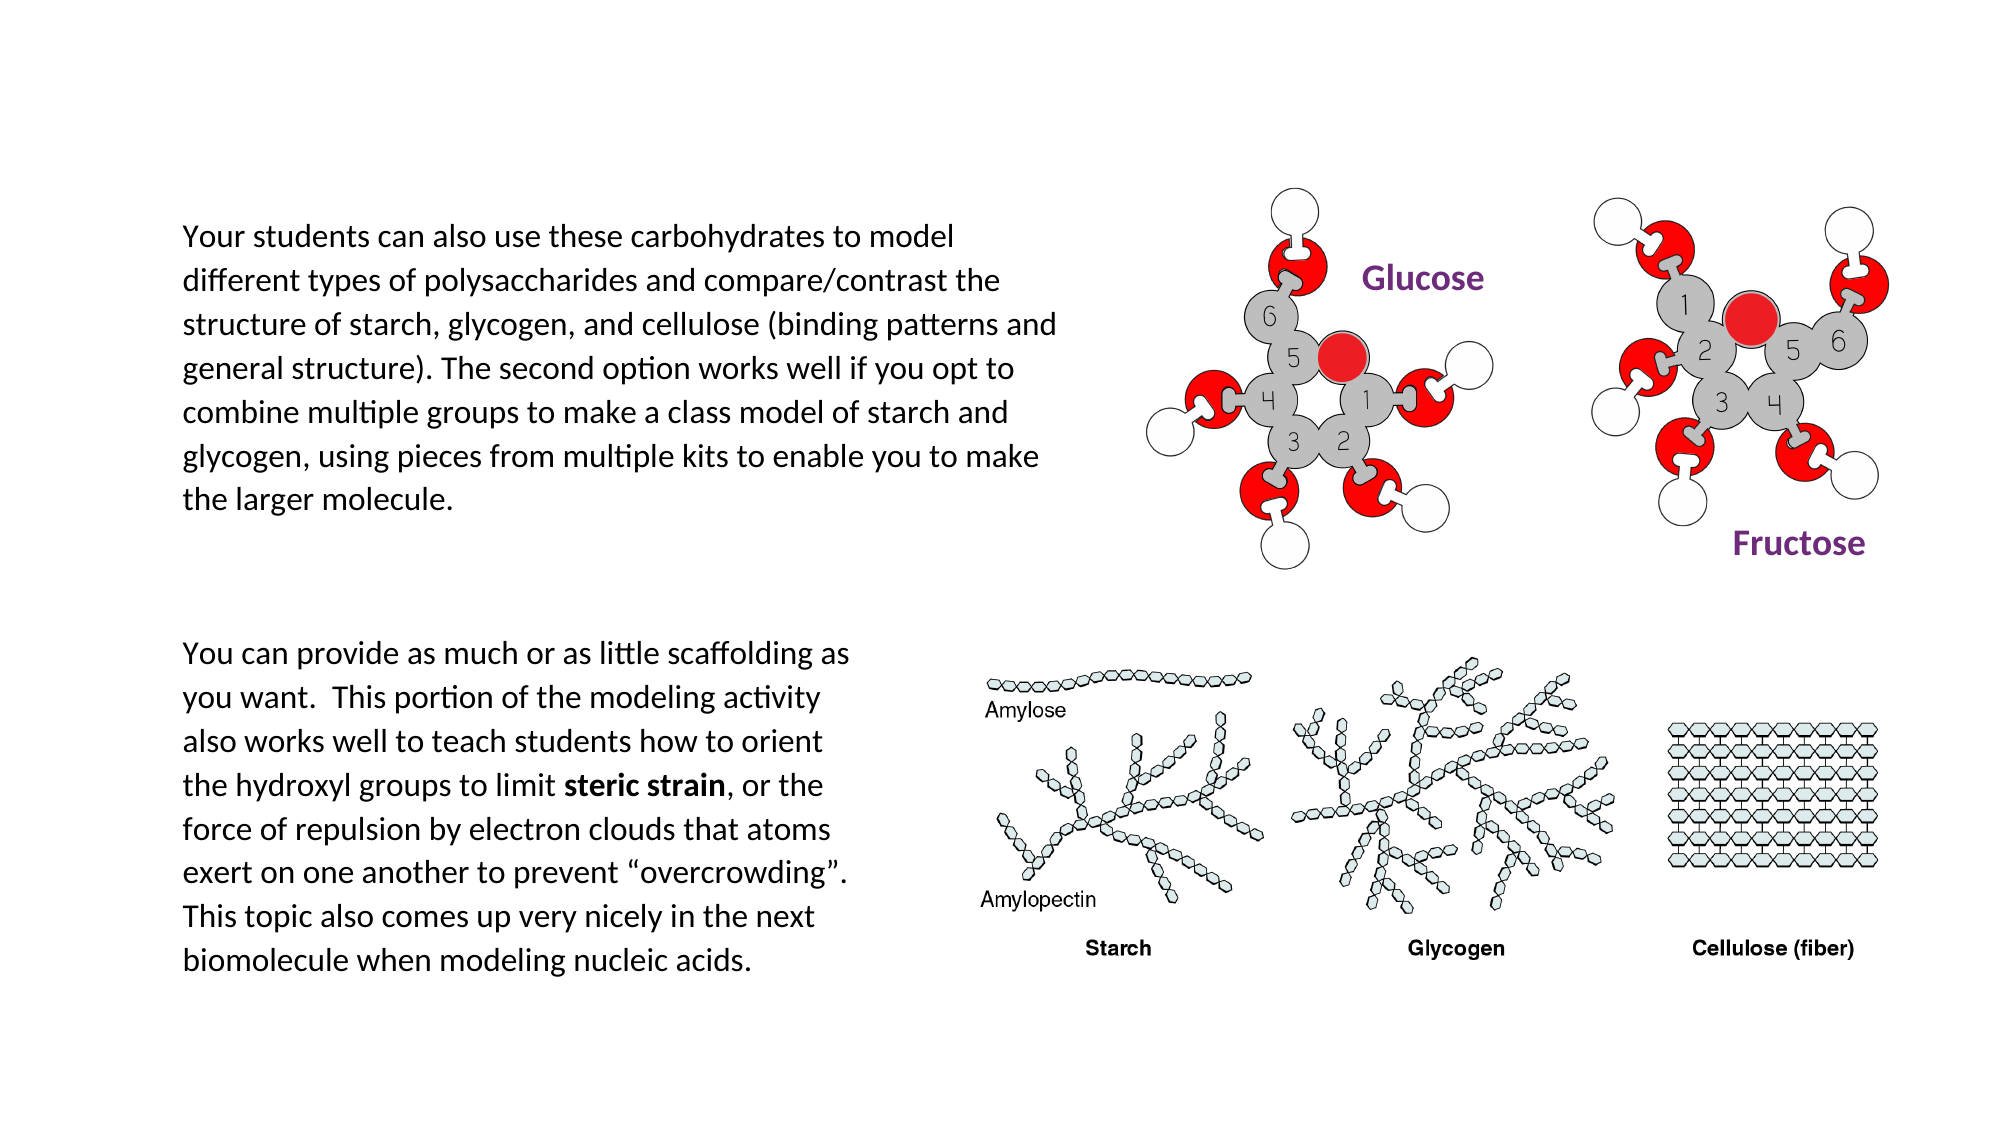

Extension - Modeling Carbohydrates
Your students can also use these carbohydrates to model different types of polysaccharides and compare/contrast the structure of starch, glycogen, and cellulose (binding patterns and general structure). The second option works well if you opt to combine multiple groups to make a class model of starch and glycogen, using pieces from multiple kits to enable you to make the larger molecule.
Glucose
Fructose
You can provide as much or as little scaffolding as you want. This portion of the modeling activity also works well to teach students how to orient the hydroxyl groups to limit steric strain, or the force of repulsion by electron clouds that atoms exert on one another to prevent “overcrowding”. This topic also comes up very nicely in the next biomolecule when modeling nucleic acids.